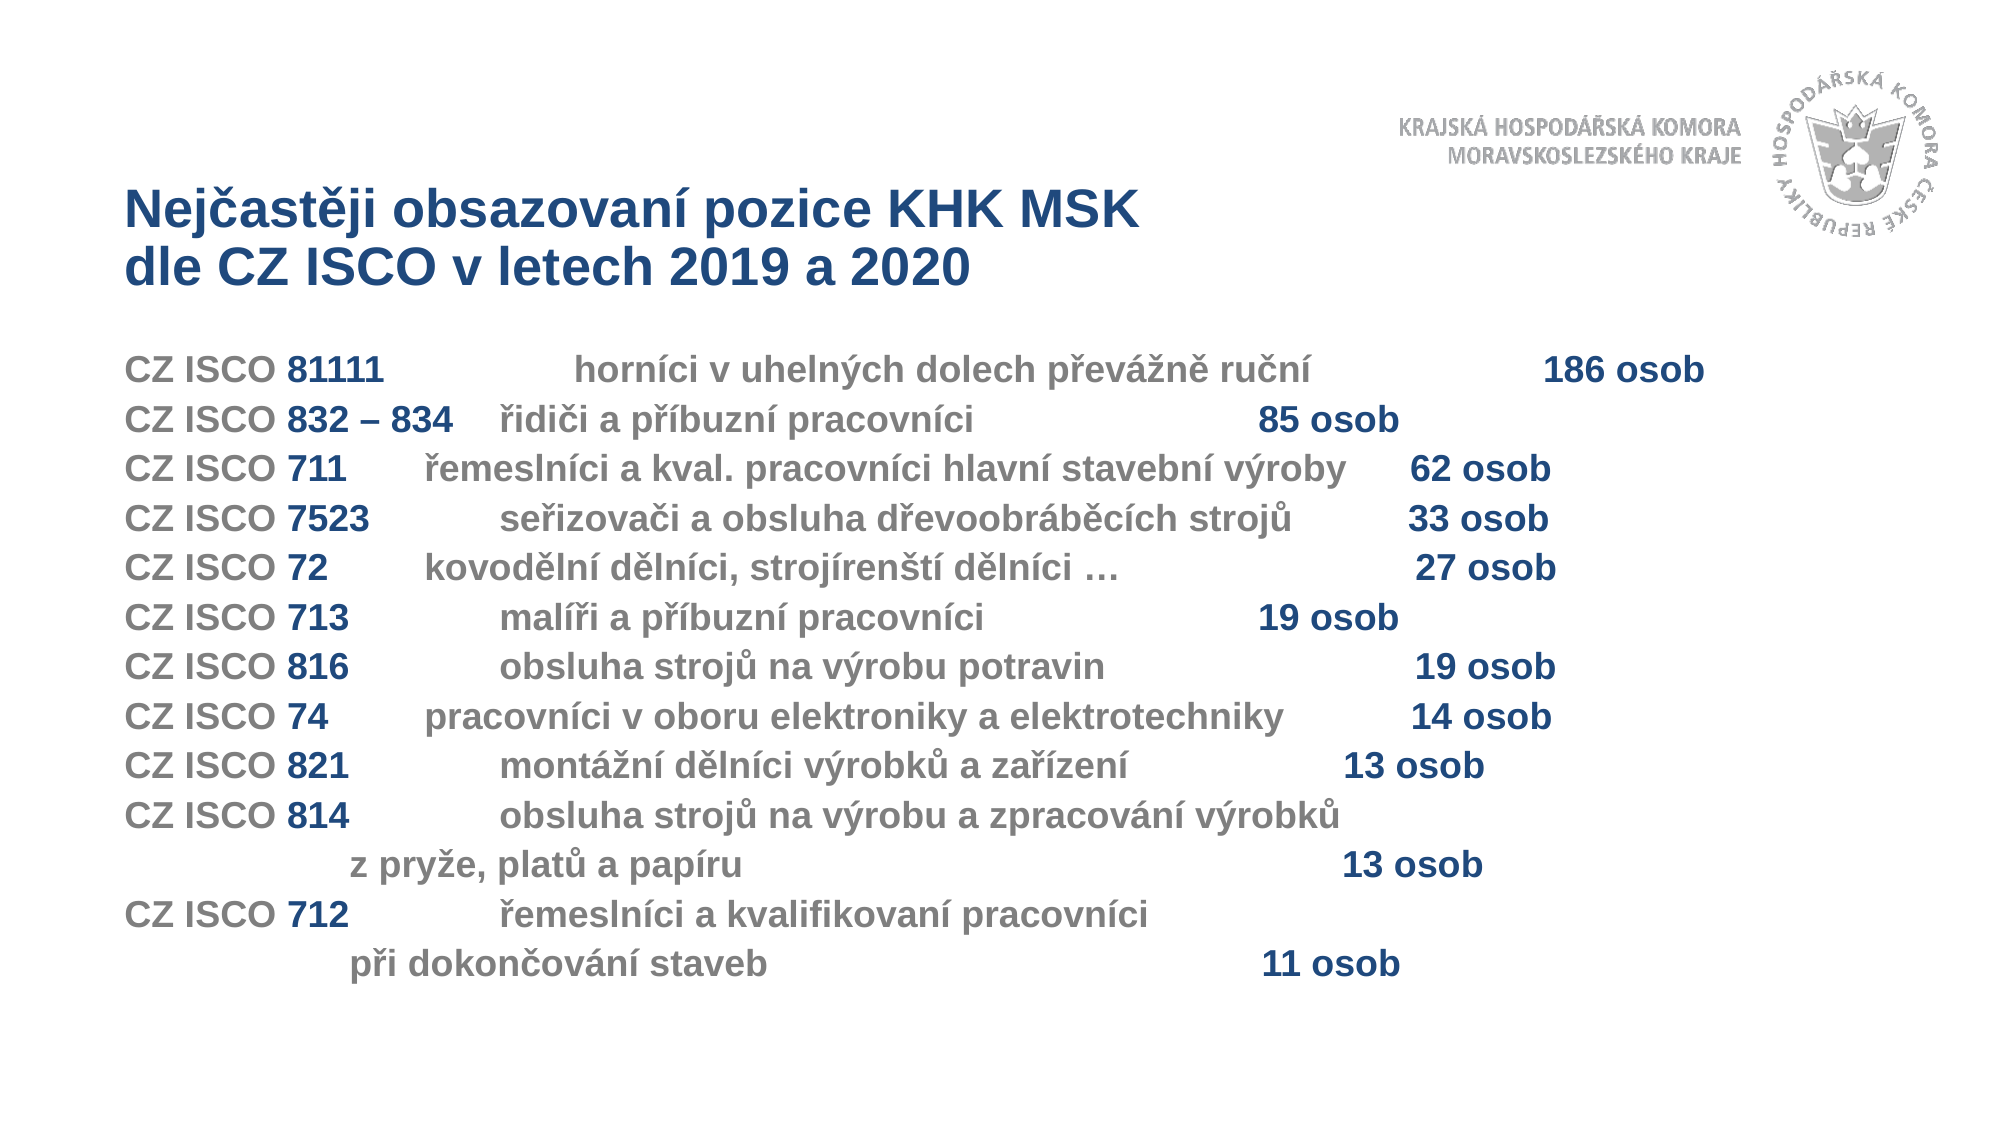

# Nejčastěji obsazovaní pozice KHK MSK dle CZ ISCO v letech 2019 a 2020
CZ ISCO 81111 horníci v uhelných dolech převážně ruční 186 osob
CZ ISCO 832 – 834	řidiči a příbuzní pracovníci			 85 osob
CZ ISCO 711		řemeslníci a kval. pracovníci hlavní stavební výroby 62 osob
CZ ISCO 7523		seřizovači a obsluha dřevoobráběcích strojů	 33 osob
CZ ISCO 72		kovodělní dělníci, strojírenští dělníci … 27 osob
CZ ISCO 713		malíři a příbuzní pracovníci			 19 osob
CZ ISCO 816		obsluha strojů na výrobu potravin	 19 osob
CZ ISCO 74		pracovníci v oboru elektroniky a elektrotechniky 14 osob
CZ ISCO 821		montážní dělníci výrobků a zařízení		 13 osob
CZ ISCO 814		obsluha strojů na výrobu a zpracování výrobků
			z pryže, platů a papíru 13 osob
CZ ISCO 712		řemeslníci a kvalifikovaní pracovníci
			při dokončování staveb		 11 osob